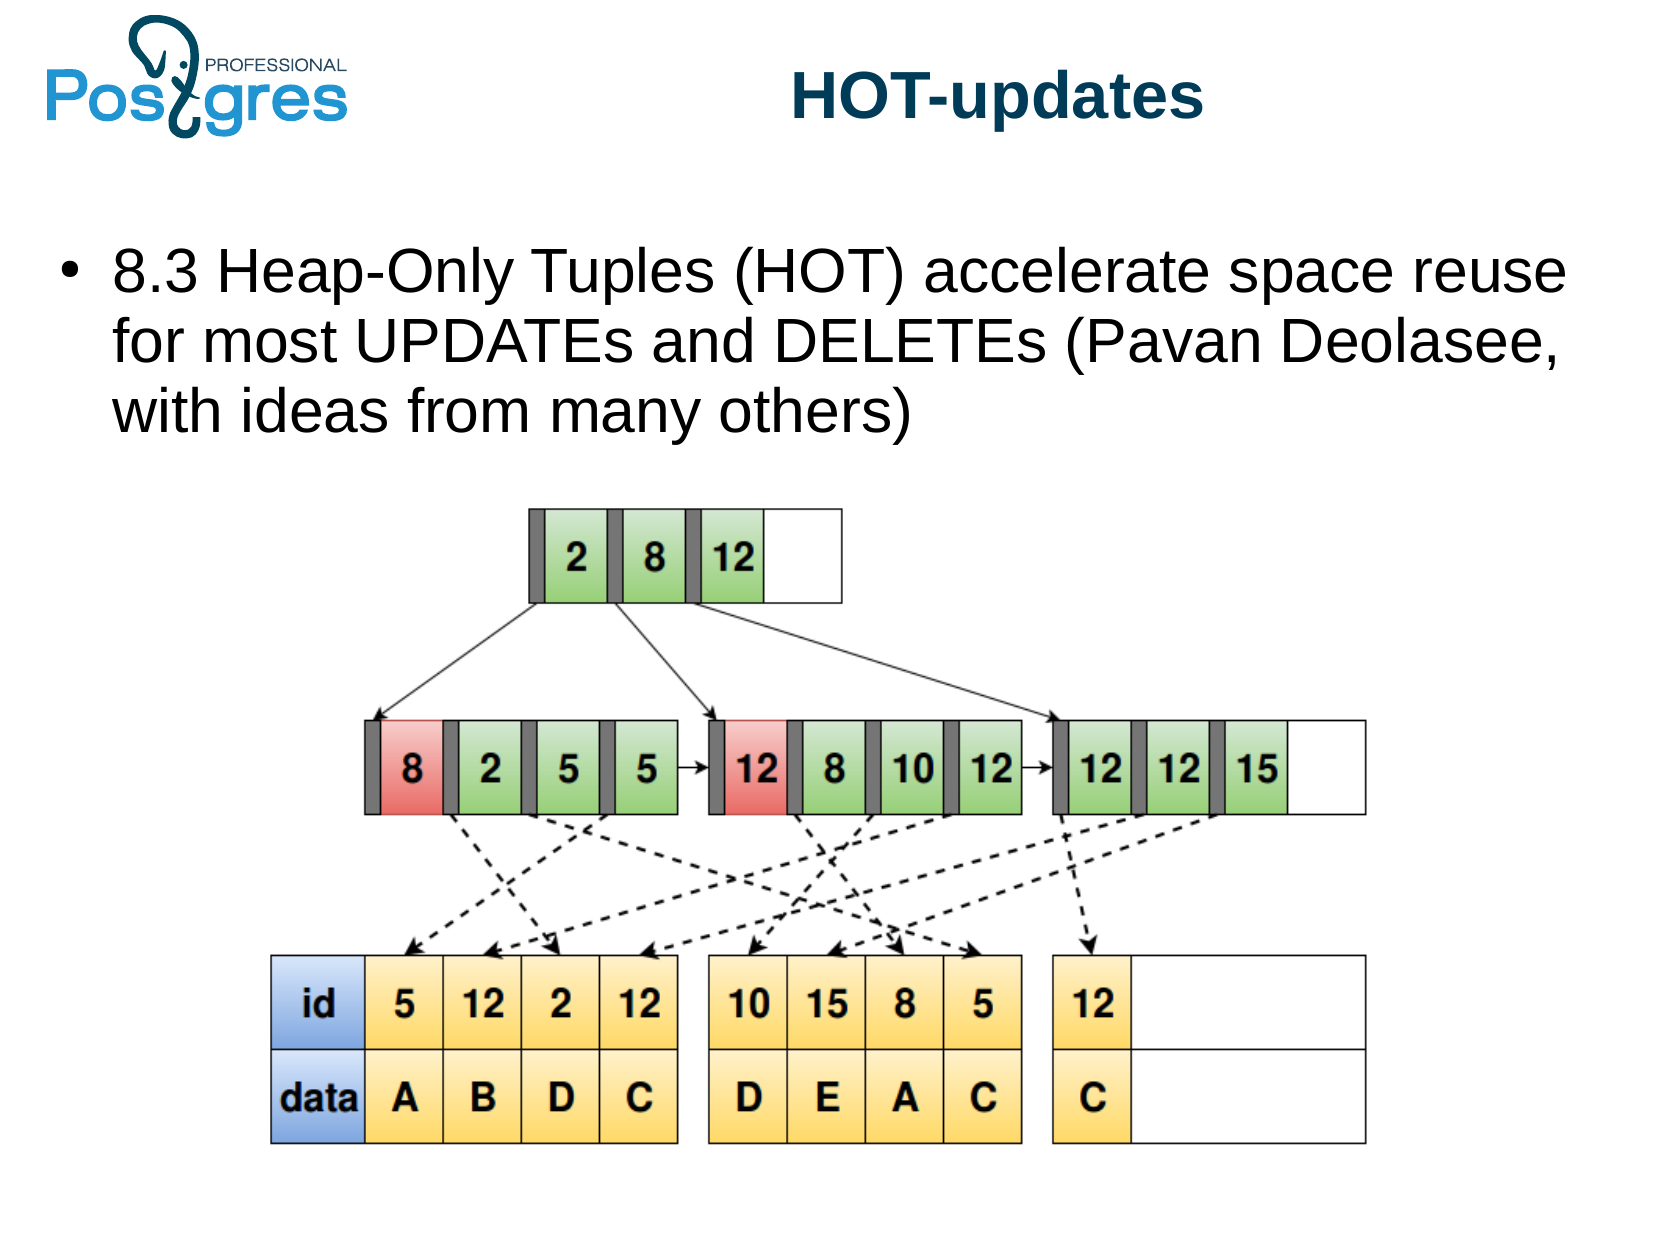

# HOT-updates
8.3 Heap-Only Tuples (HOT) accelerate space reuse for most UPDATEs and DELETEs (Pavan Deolasee, with ideas from many others)